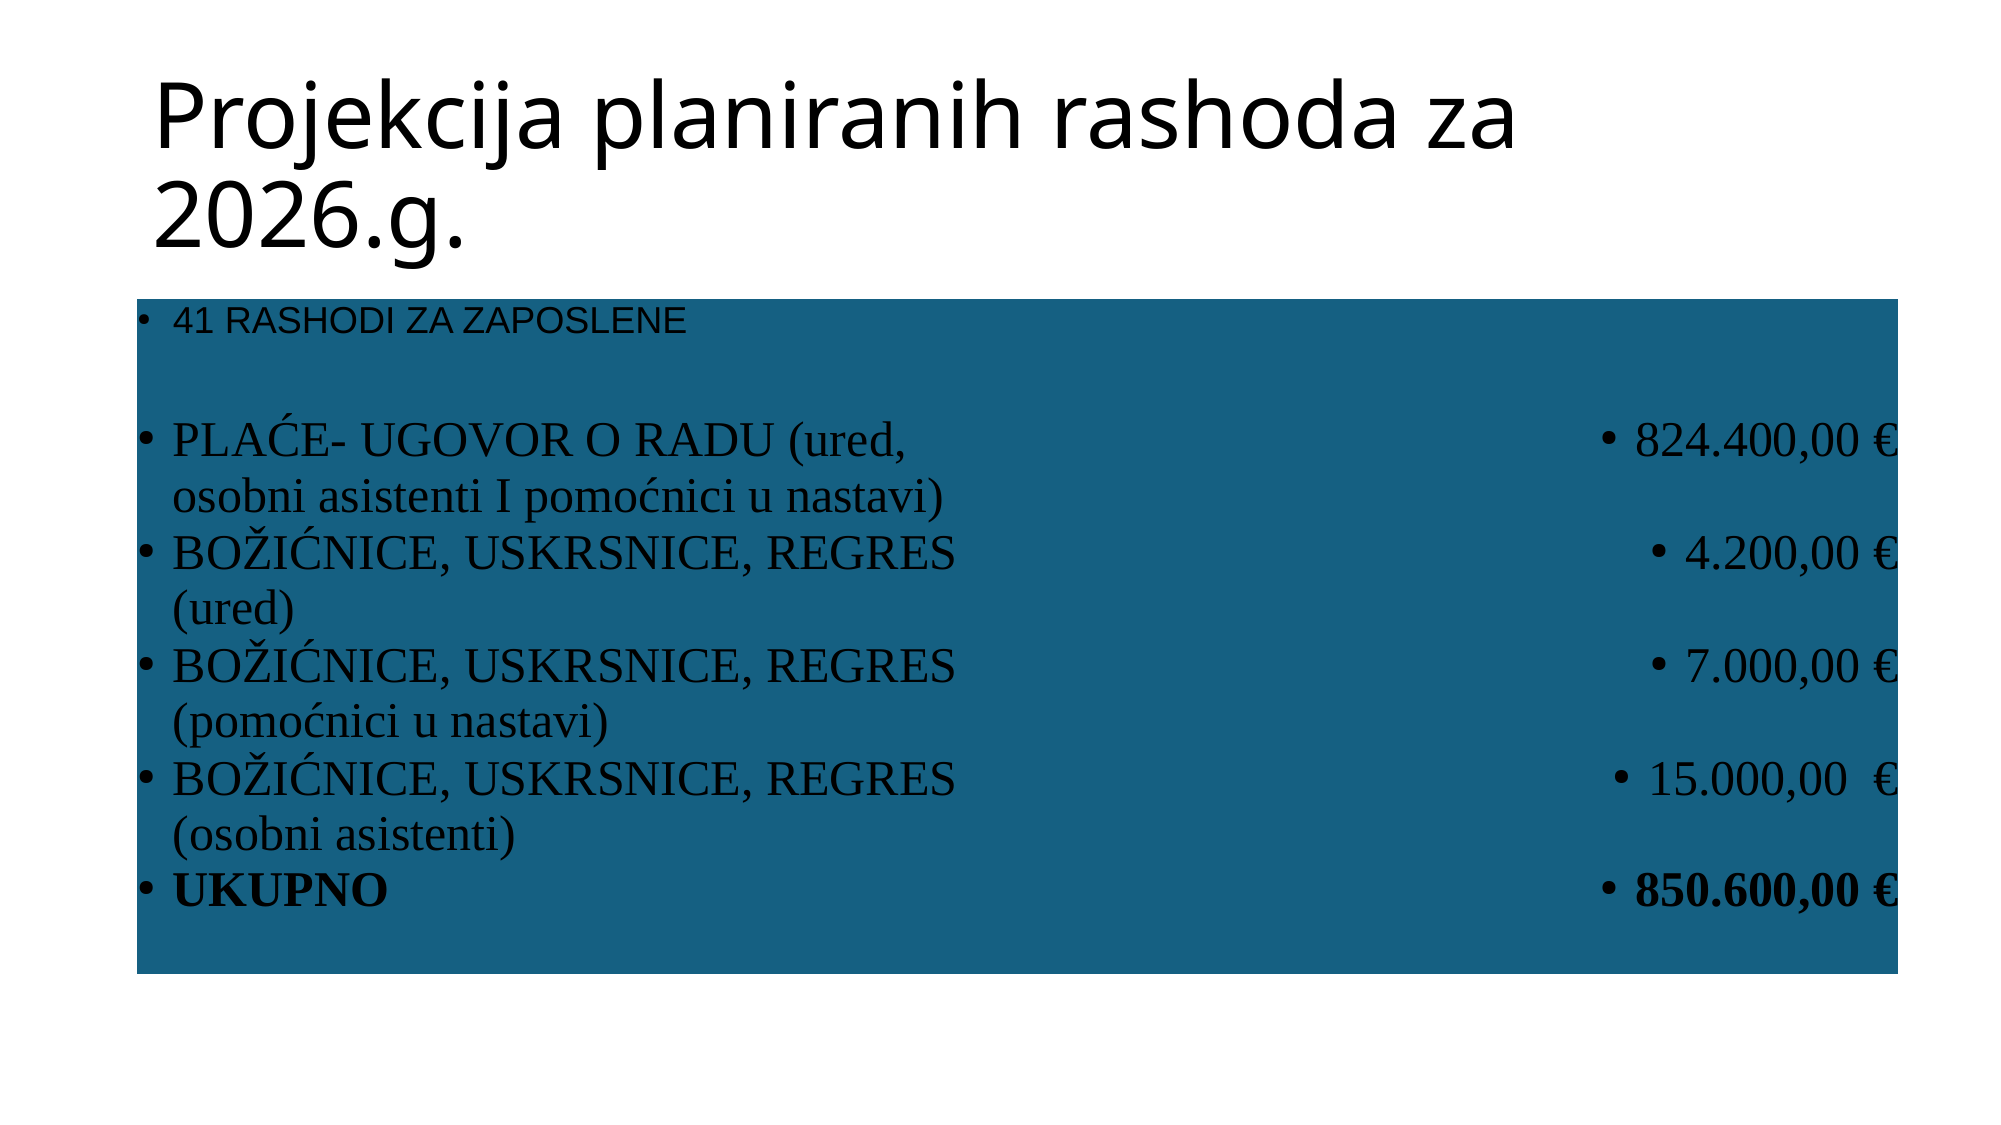

# Projekcija planiranih rashoda za 2026.g.
| 41 RASHODI ZA ZAPOSLENE | |
| --- | --- |
| PLAĆE- UGOVOR O RADU (ured, osobni asistenti I pomoćnici u nastavi) | 824.400,00 € |
| BOŽIĆNICE, USKRSNICE, REGRES (ured) | 4.200,00 € |
| BOŽIĆNICE, USKRSNICE, REGRES (pomoćnici u nastavi) | 7.000,00 € |
| BOŽIĆNICE, USKRSNICE, REGRES (osobni asistenti) | 15.000,00 € |
| UKUPNO | 850.600,00 € |